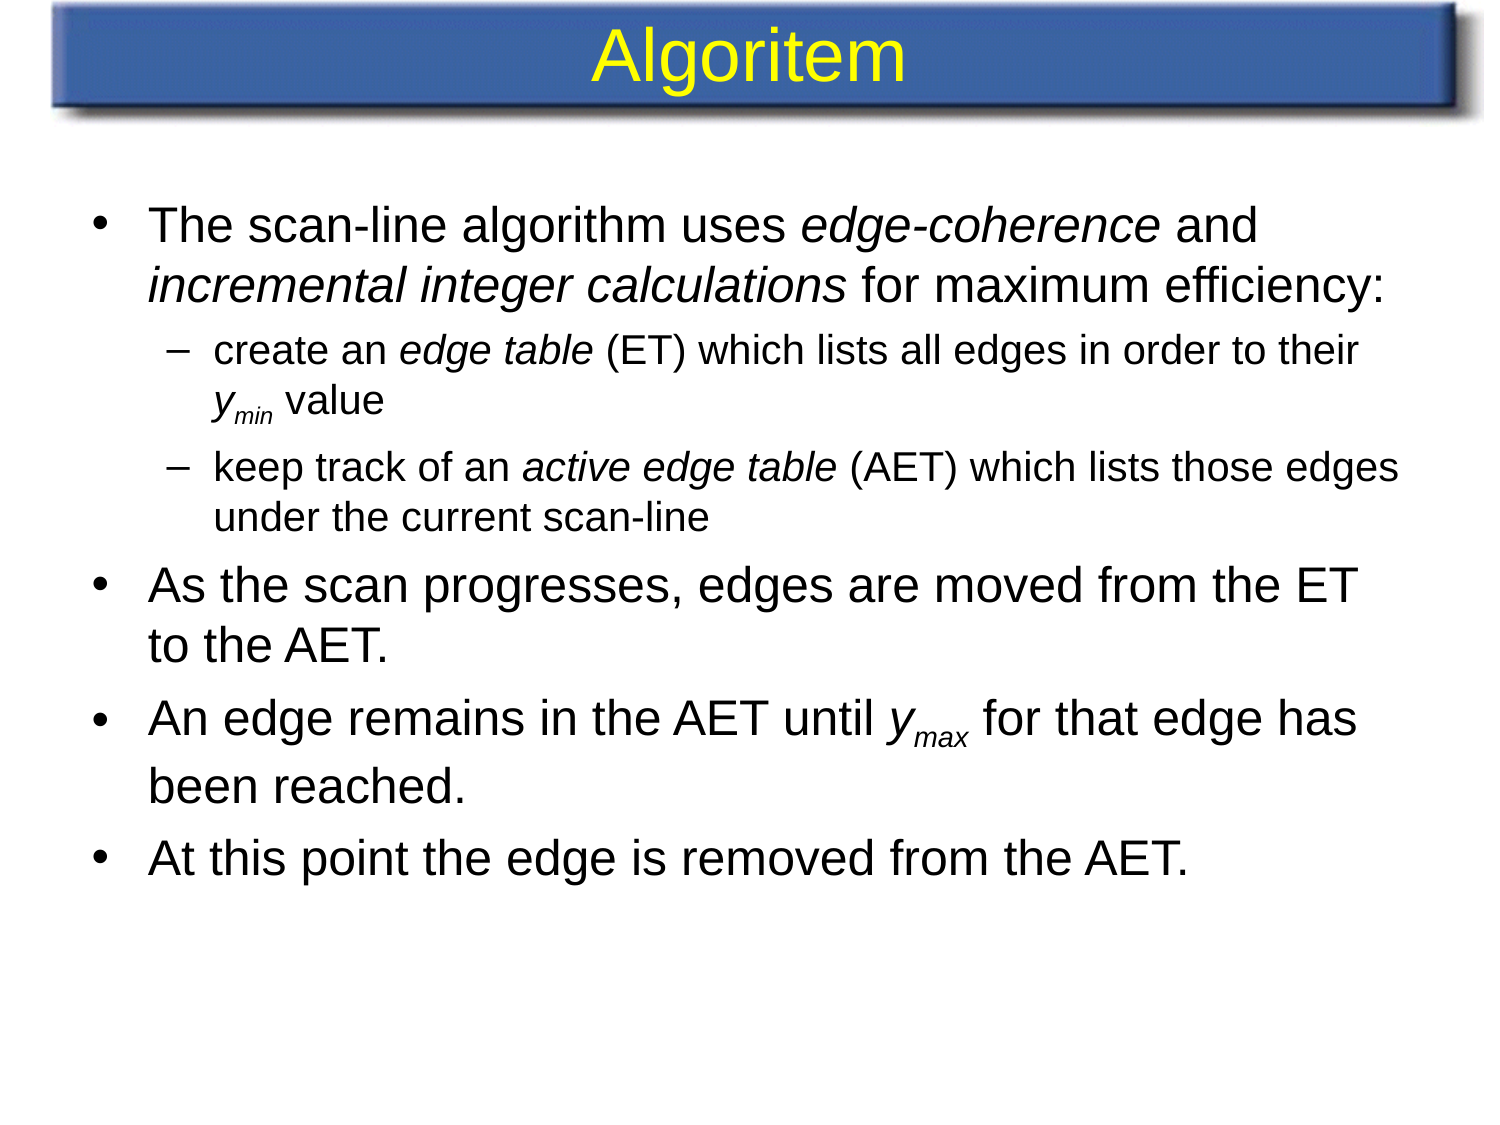

# Algoritem
The scan-line algorithm uses edge-coherence and incremental integer calculations for maximum efficiency:
create an edge table (ET) which lists all edges in order to their ymin value
keep track of an active edge table (AET) which lists those edges under the current scan-line
As the scan progresses, edges are moved from the ET to the AET.
An edge remains in the AET until ymax for that edge has been reached.
At this point the edge is removed from the AET.